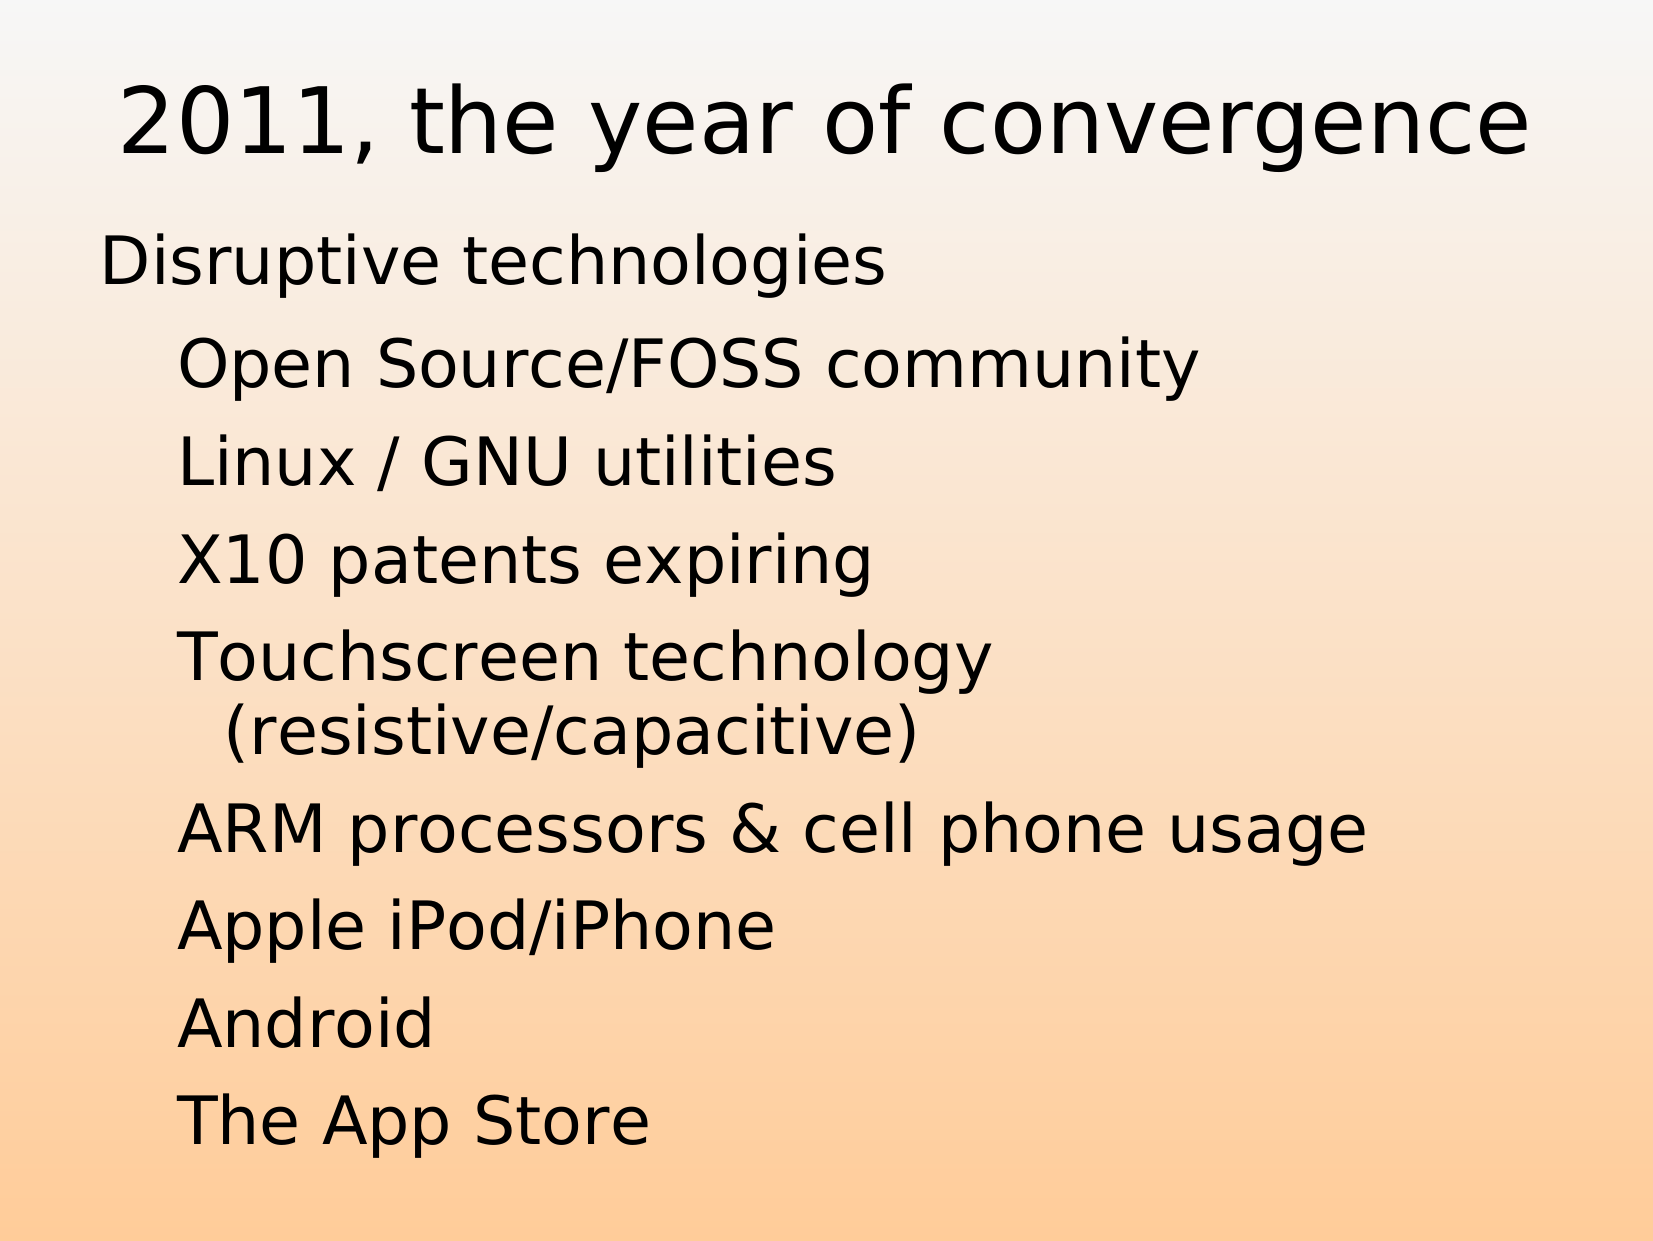

# 2011, the year of convergence
Disruptive technologies
Open Source/FOSS community
Linux / GNU utilities
X10 patents expiring
Touchscreen technology (resistive/capacitive)
ARM processors & cell phone usage
Apple iPod/iPhone
Android
The App Store